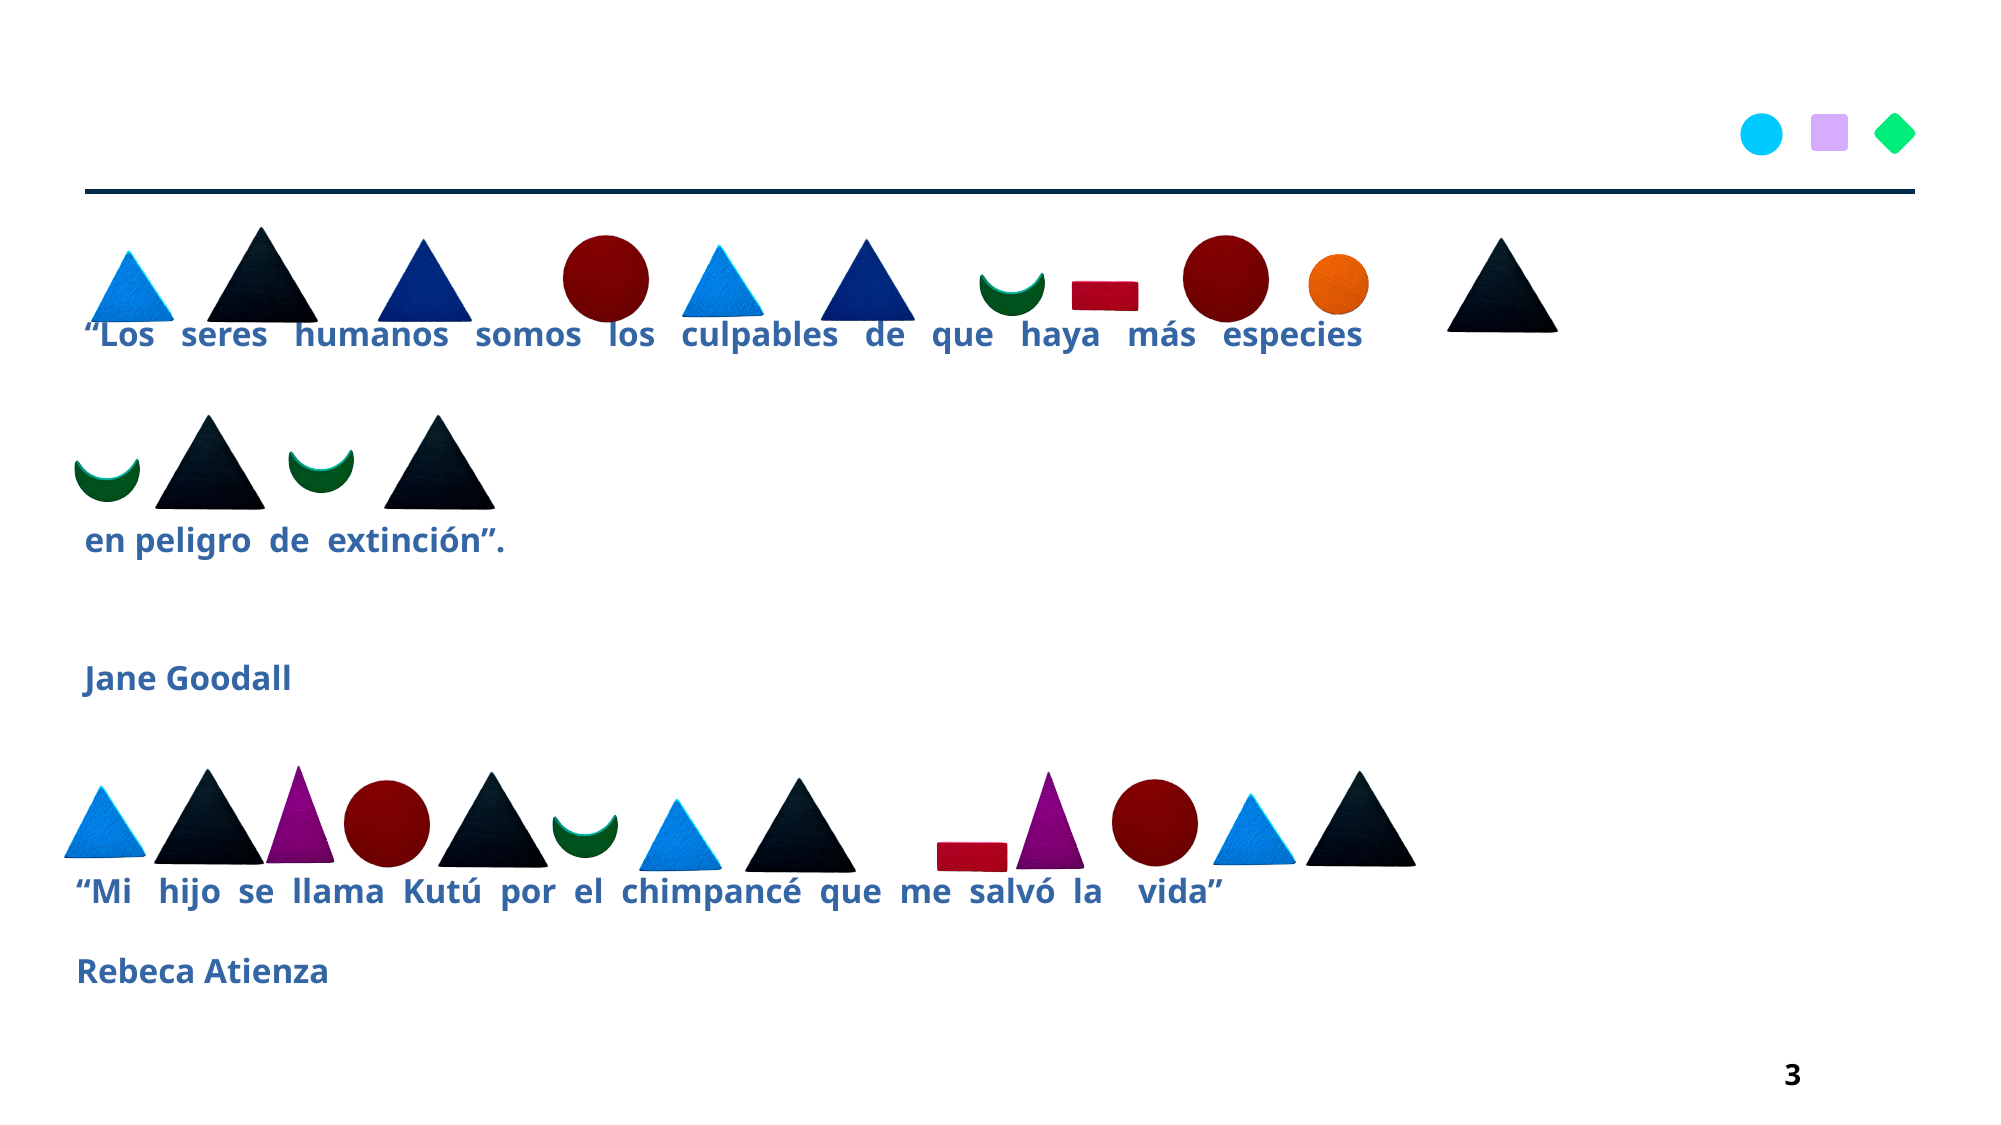

“Los seres humanos somos los culpables de que haya más especies
en peligro de extinción”.
Jane Goodall
“Mi hijo se llama Kutú por el chimpancé que me salvó la vida”
Rebeca Atienza